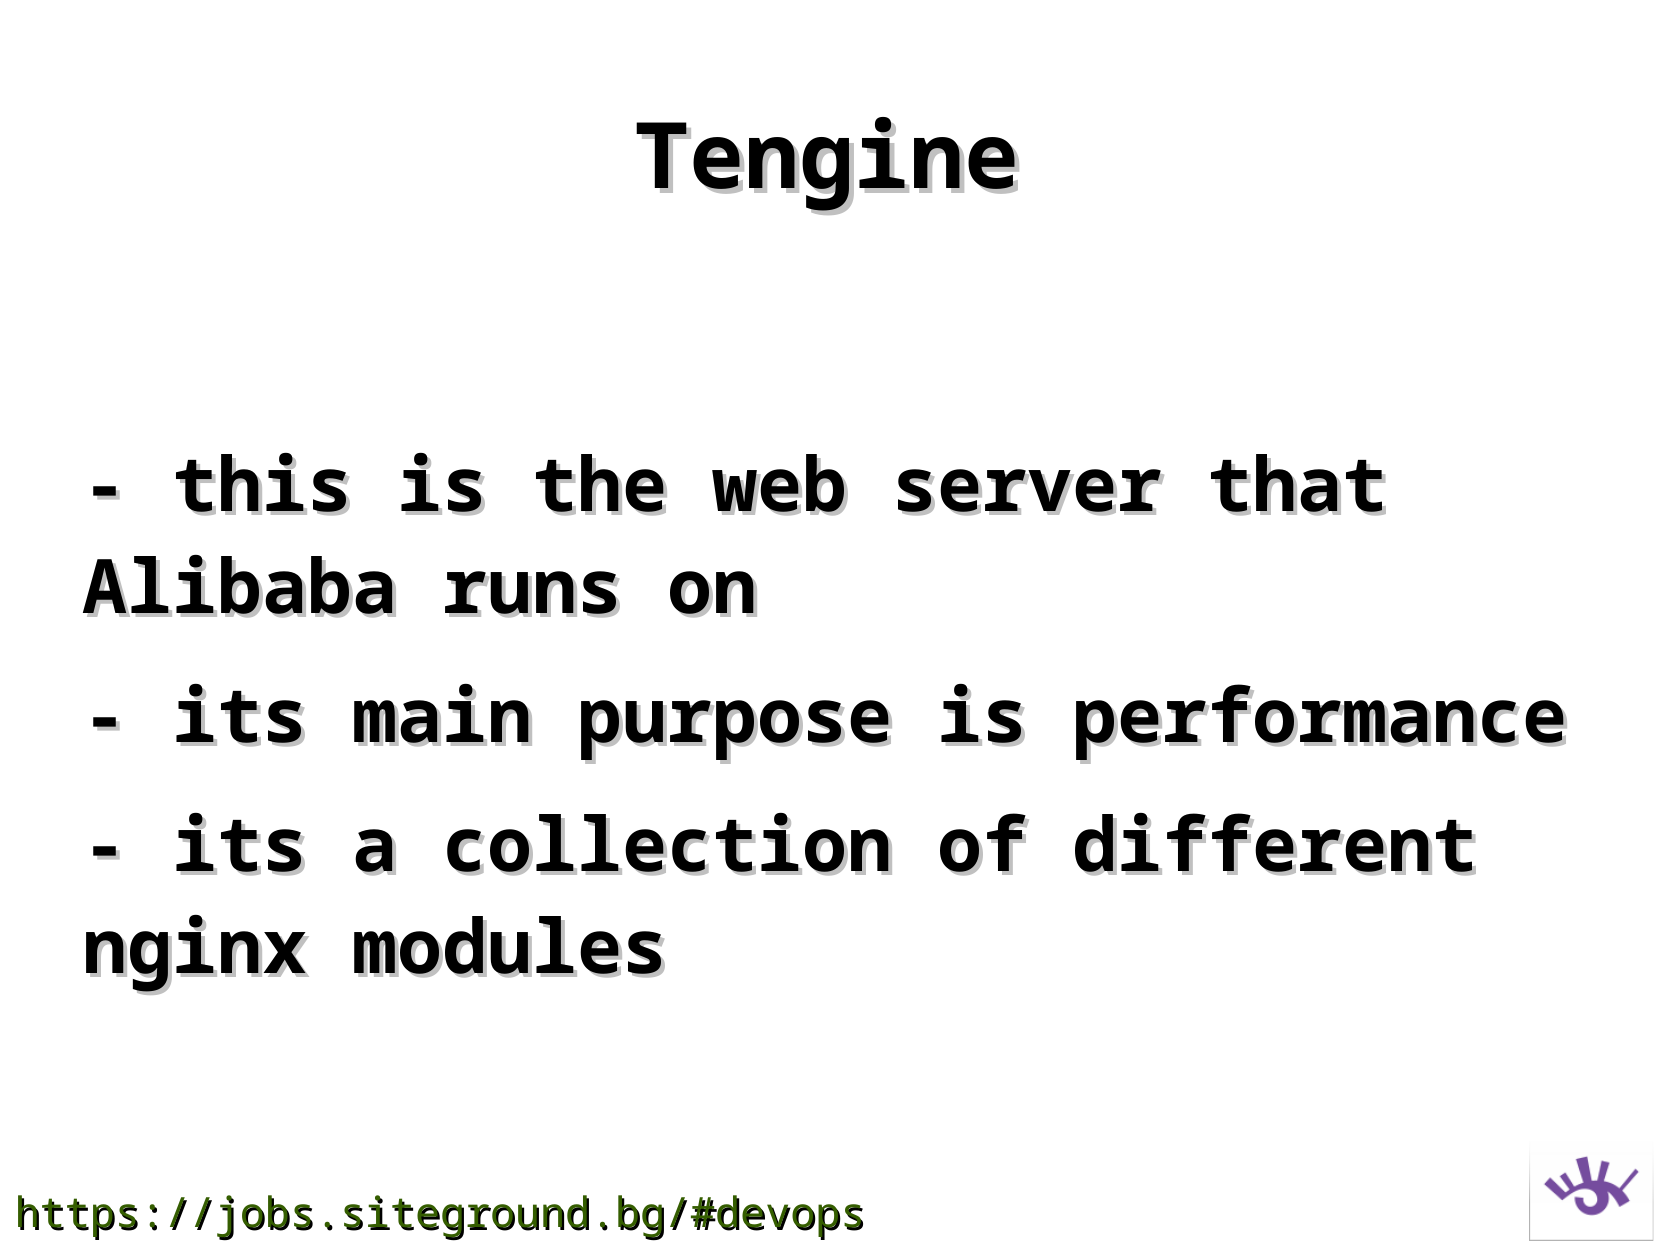

# Tengine
- this is the web server that Alibaba runs on
- its main purpose is performance
- its a collection of different nginx modules
https://jobs.siteground.bg/#devops